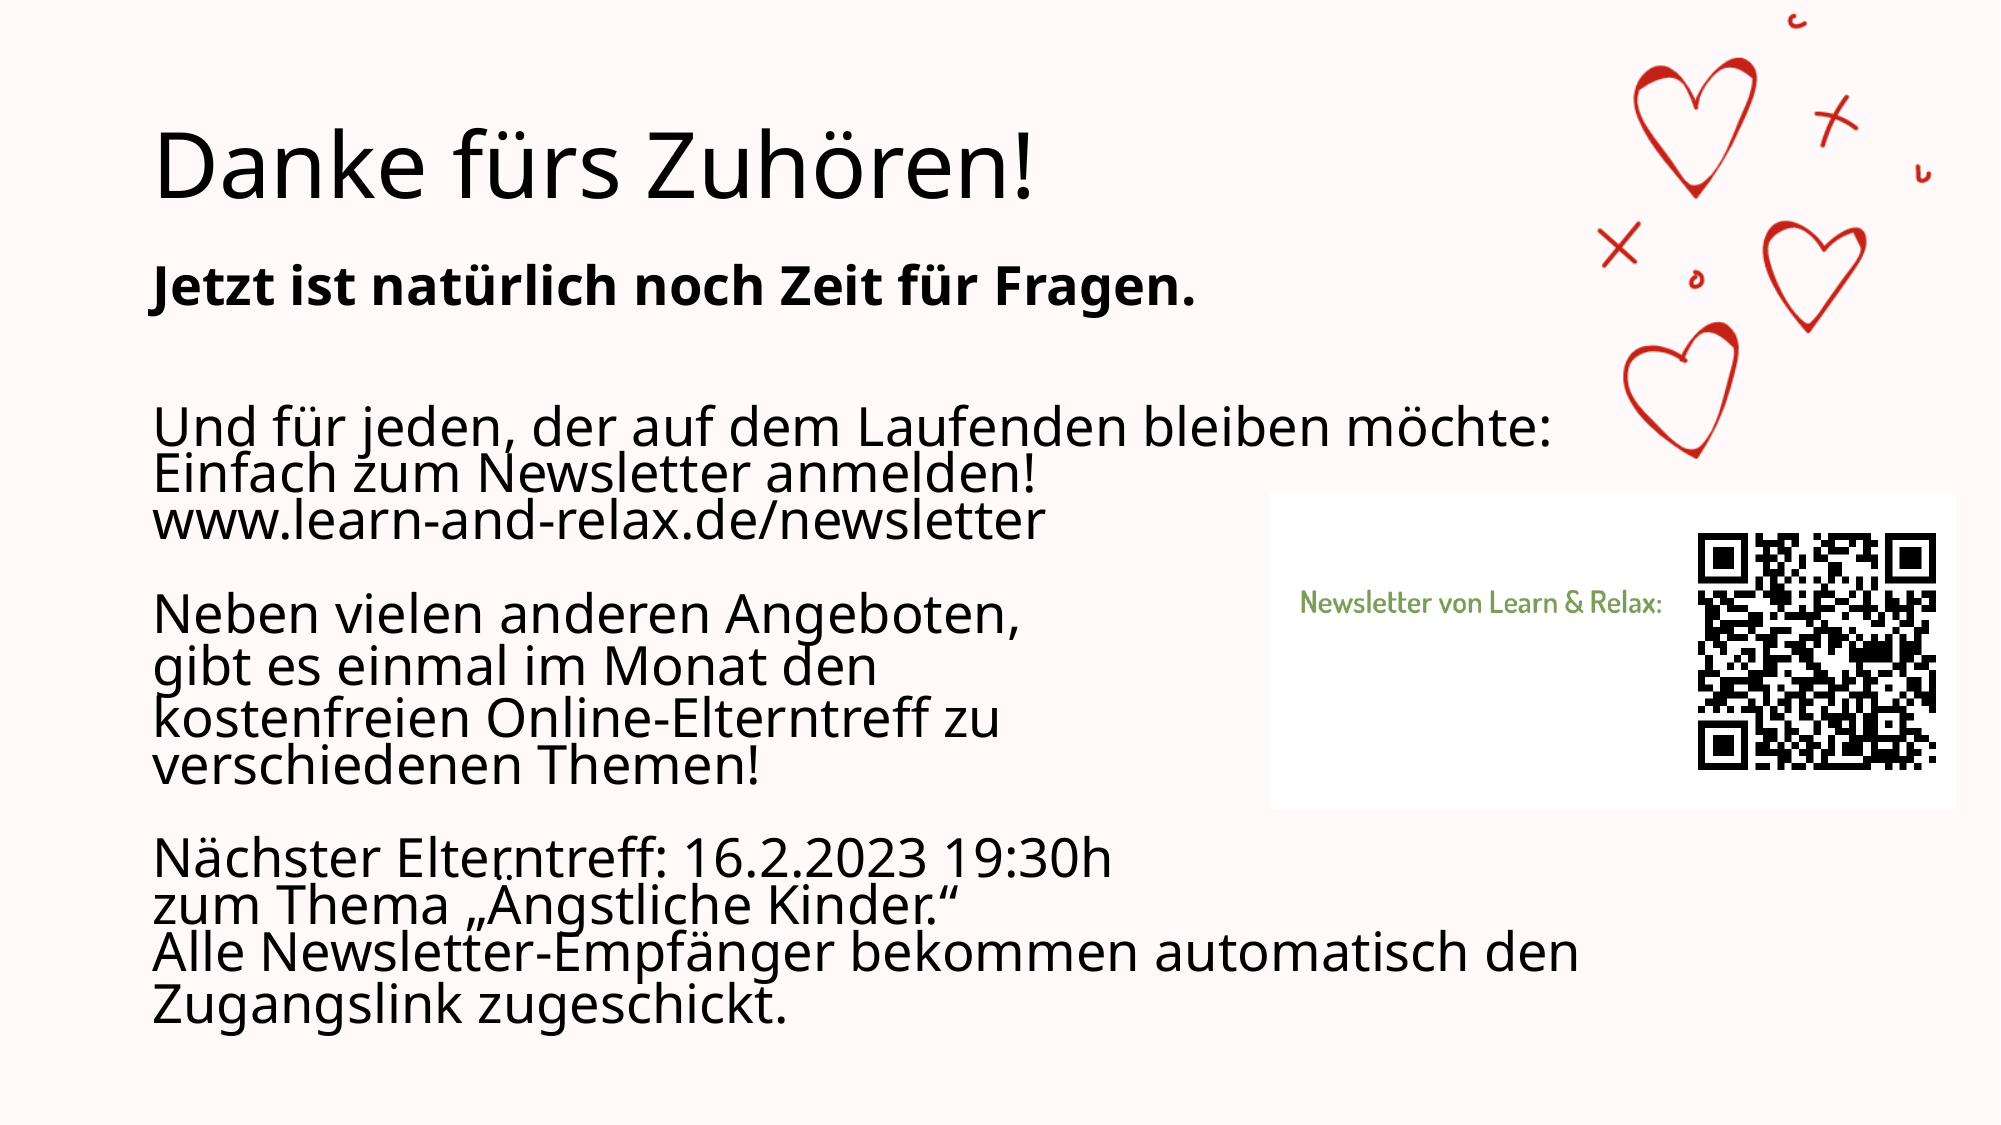

# Danke fürs Zuhören!
Jetzt ist natürlich noch Zeit für Fragen.
Und für jeden, der auf dem Laufenden bleiben möchte:
Einfach zum Newsletter anmelden!
www.learn-and-relax.de/newsletter
Neben vielen anderen Angeboten,
gibt es einmal im Monat den
kostenfreien Online-Elterntreff zu
verschiedenen Themen!
Nächster Elterntreff: 16.2.2023 19:30h
zum Thema „Ängstliche Kinder.“
Alle Newsletter-Empfänger bekommen automatisch den
Zugangslink zugeschickt.